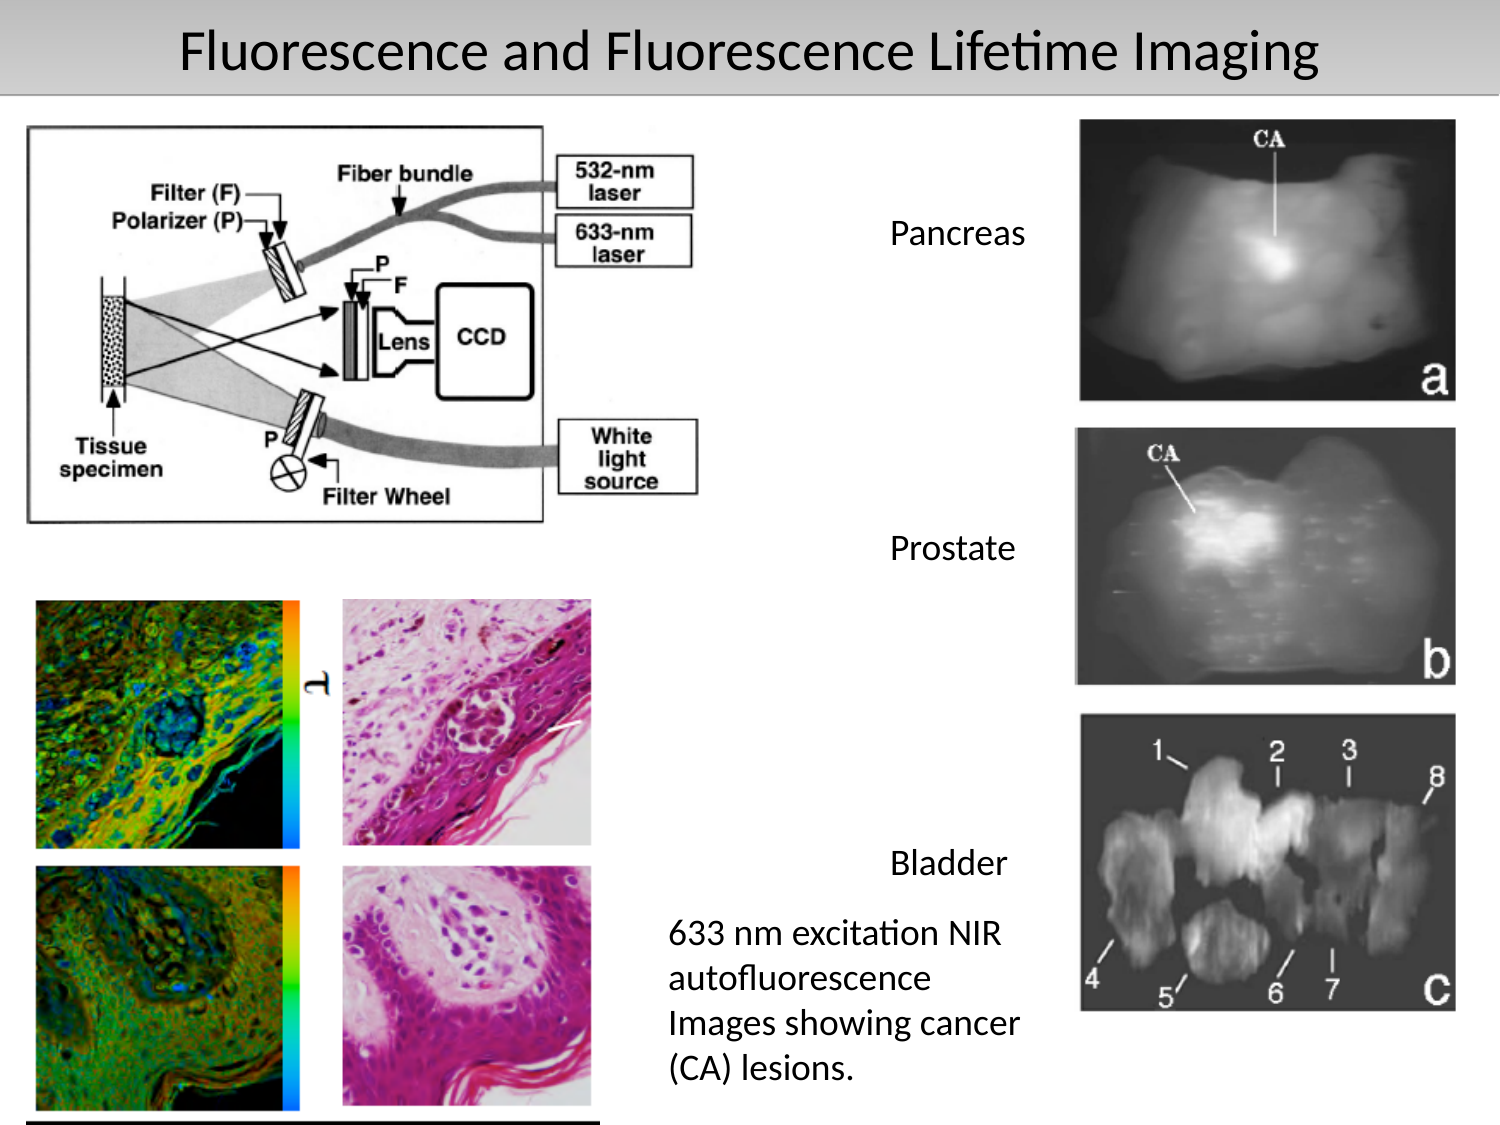

# Fluorescence and Fluorescence Lifetime Imaging
Pancreas
Prostate
Bladder
633 nm excitation NIR autofluorescence
Images showing cancer (CA) lesions.
FLIM and H&E images of melanoma cells